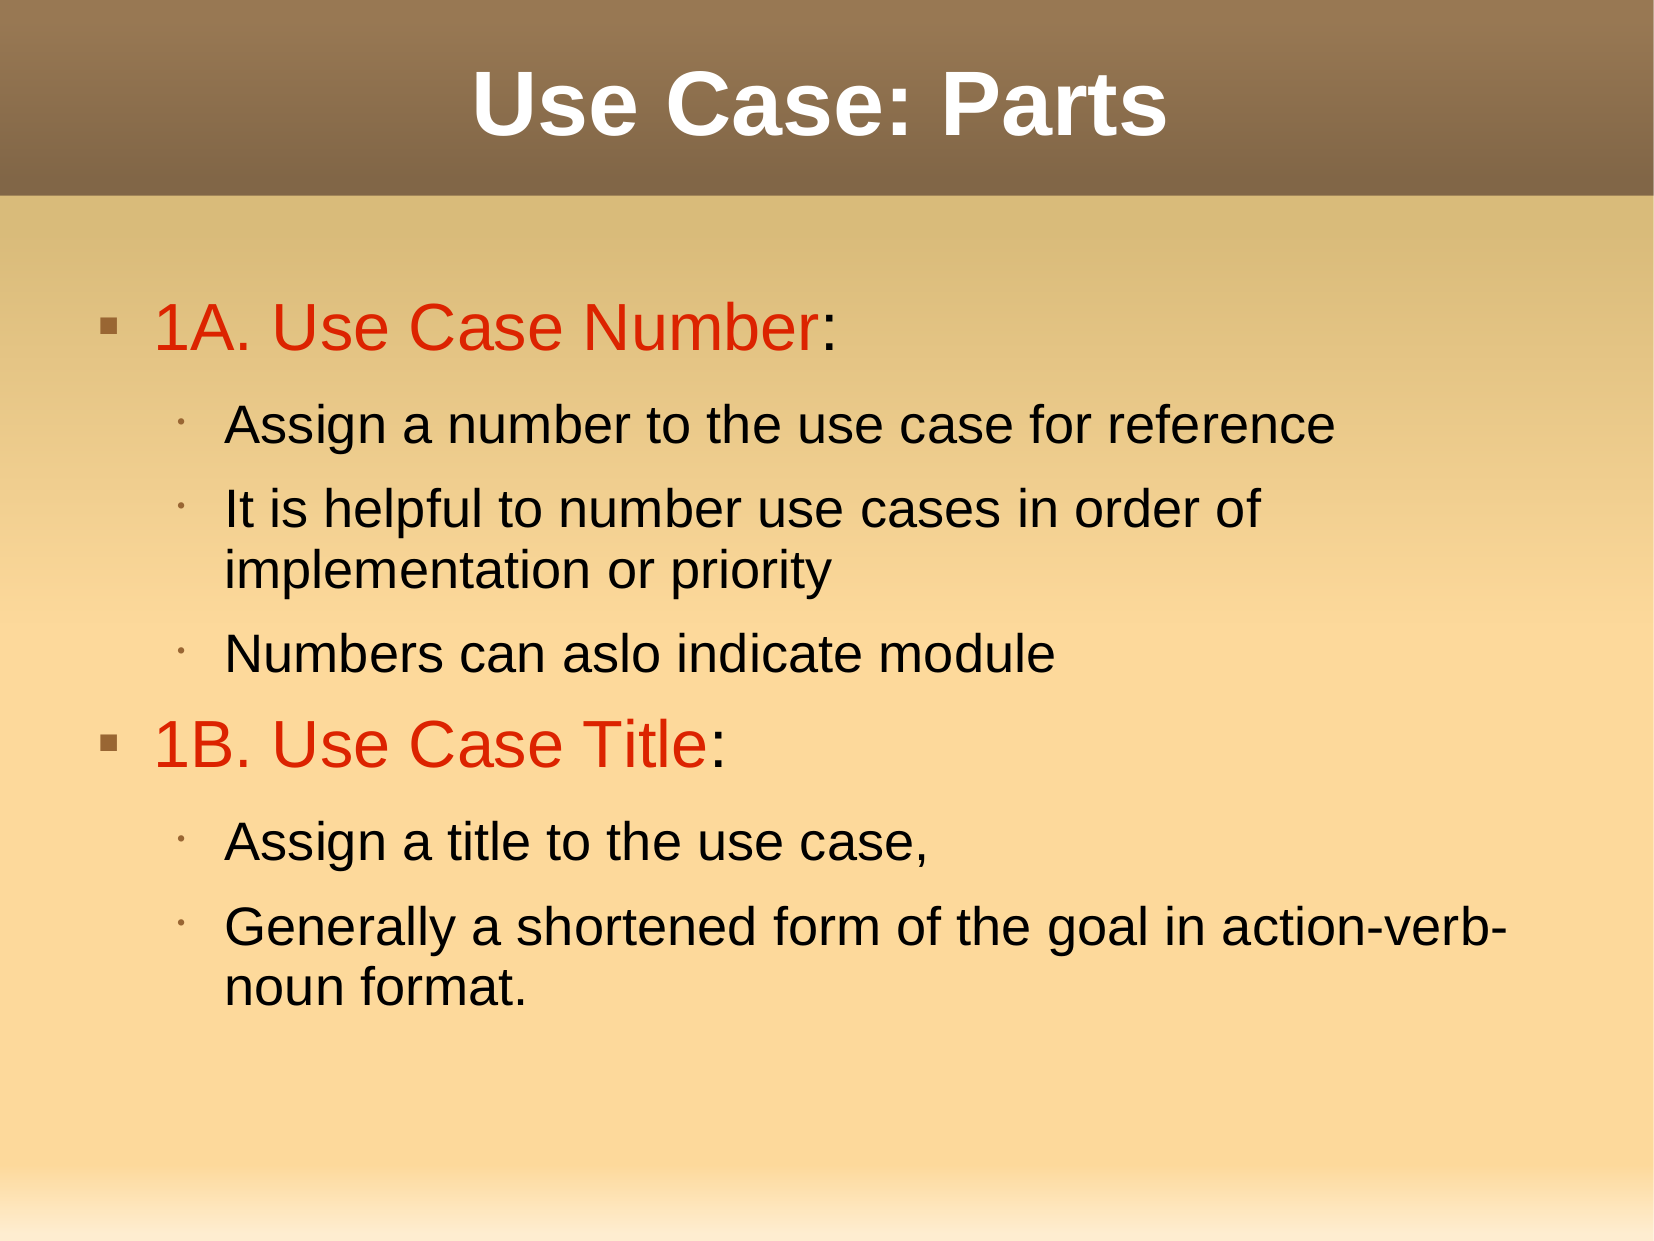

# Use Case: Parts
1A. Use Case Number:
Assign a number to the use case for reference
It is helpful to number use cases in order of implementation or priority
Numbers can aslo indicate module
1B. Use Case Title:
Assign a title to the use case,
Generally a shortened form of the goal in action-verb-noun format.